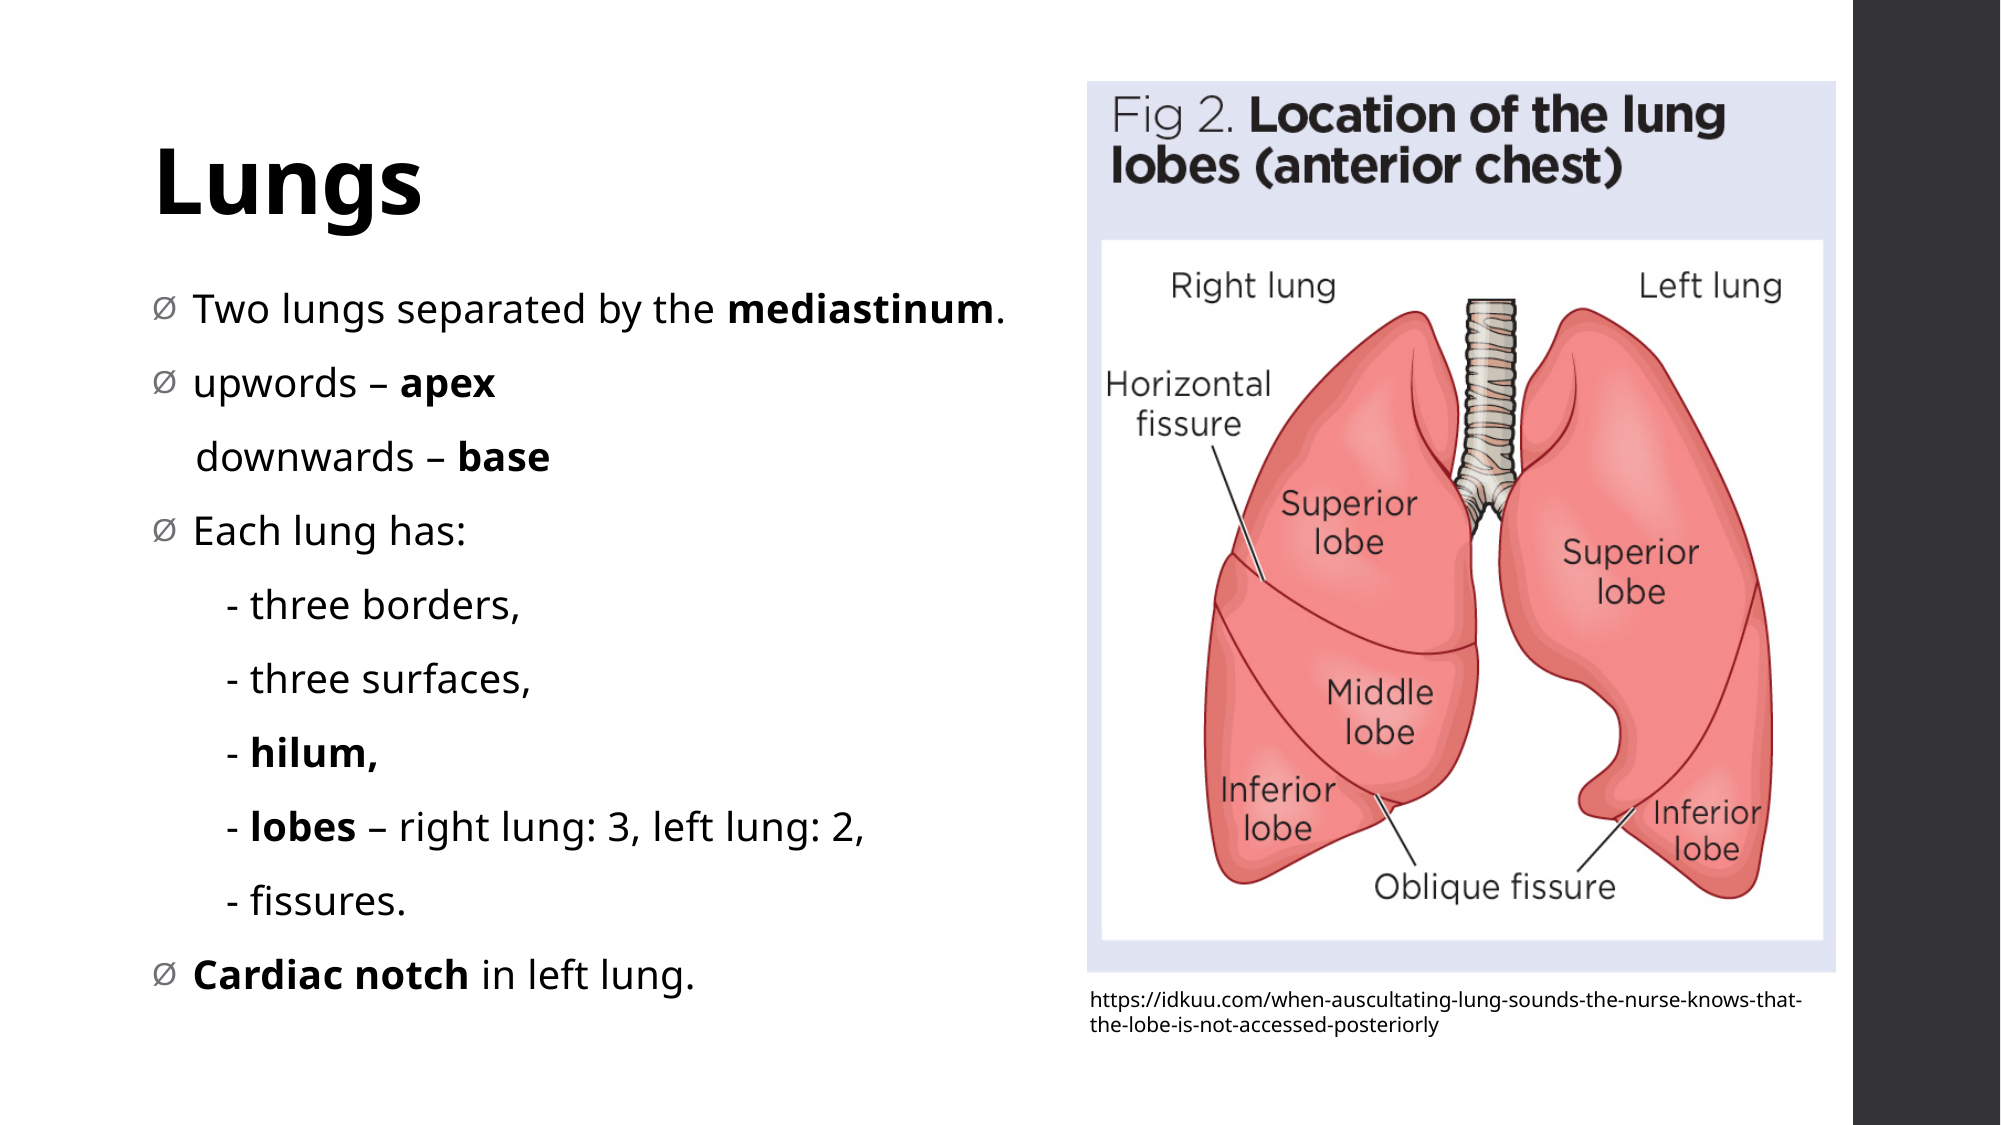

# Lungs
 Two lungs separated by the mediastinum.
 upwords – apex
 downwards – base
 Each lung has:
 	- three borders,
 	- three surfaces,
 	- hilum,
 	- lobes – right lung: 3, left lung: 2,
 	- fissures.
 Cardiac notch in left lung.
https://idkuu.com/when-auscultating-lung-sounds-the-nurse-knows-that-the-lobe-is-not-accessed-posteriorly